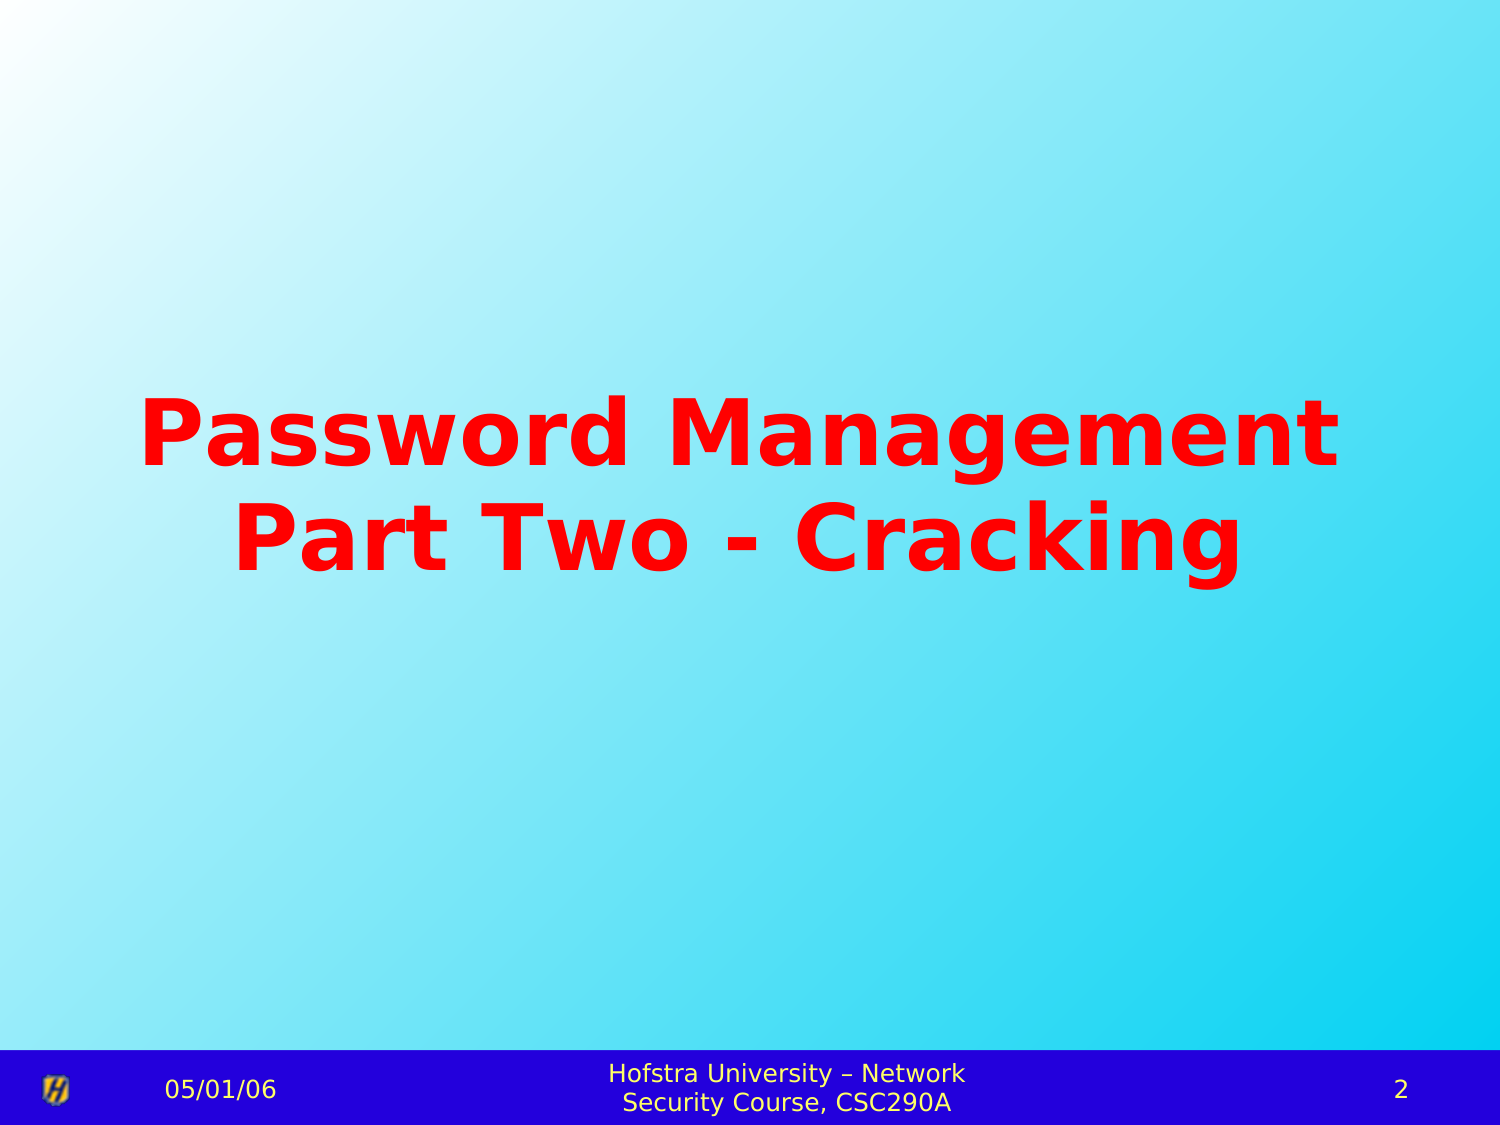

# Password Management Part Two - Cracking
2